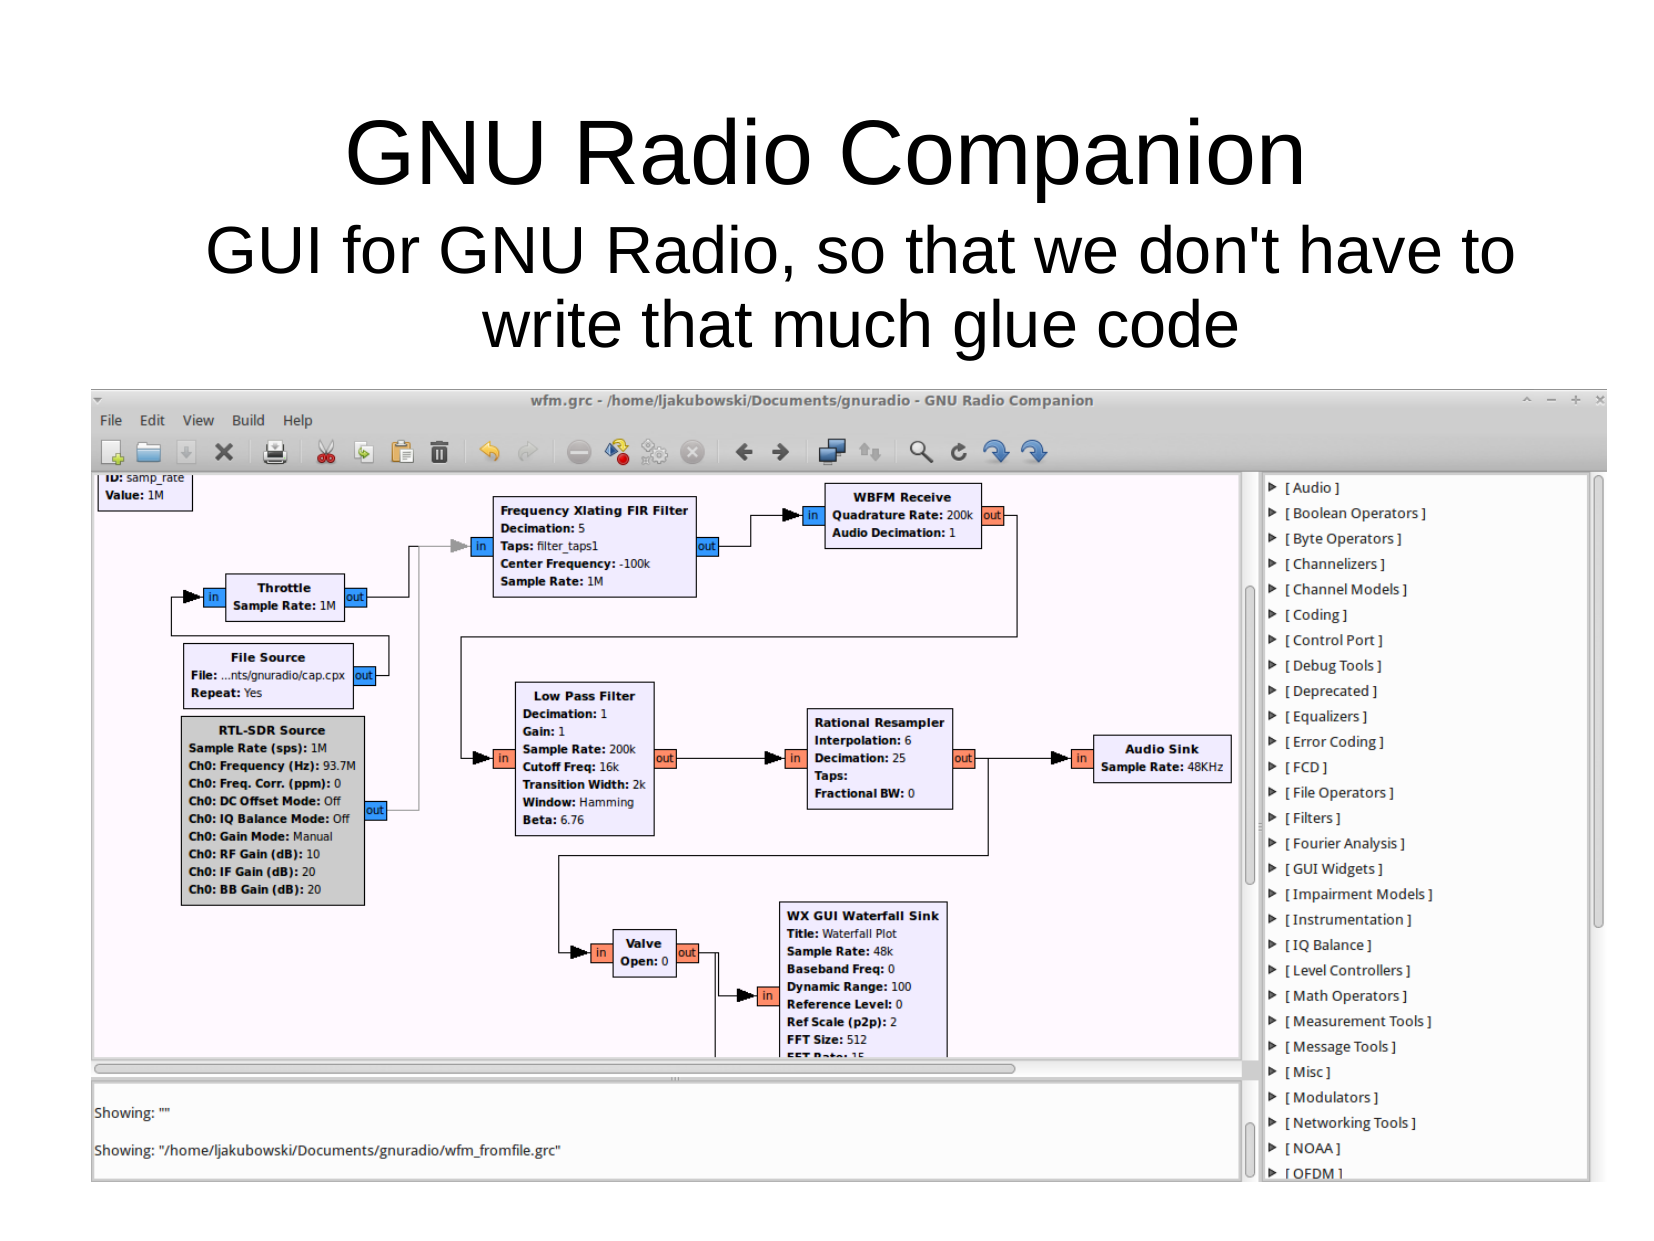

# GNU Radio Companion
GUI for GNU Radio, so that we don't have to write that much glue code